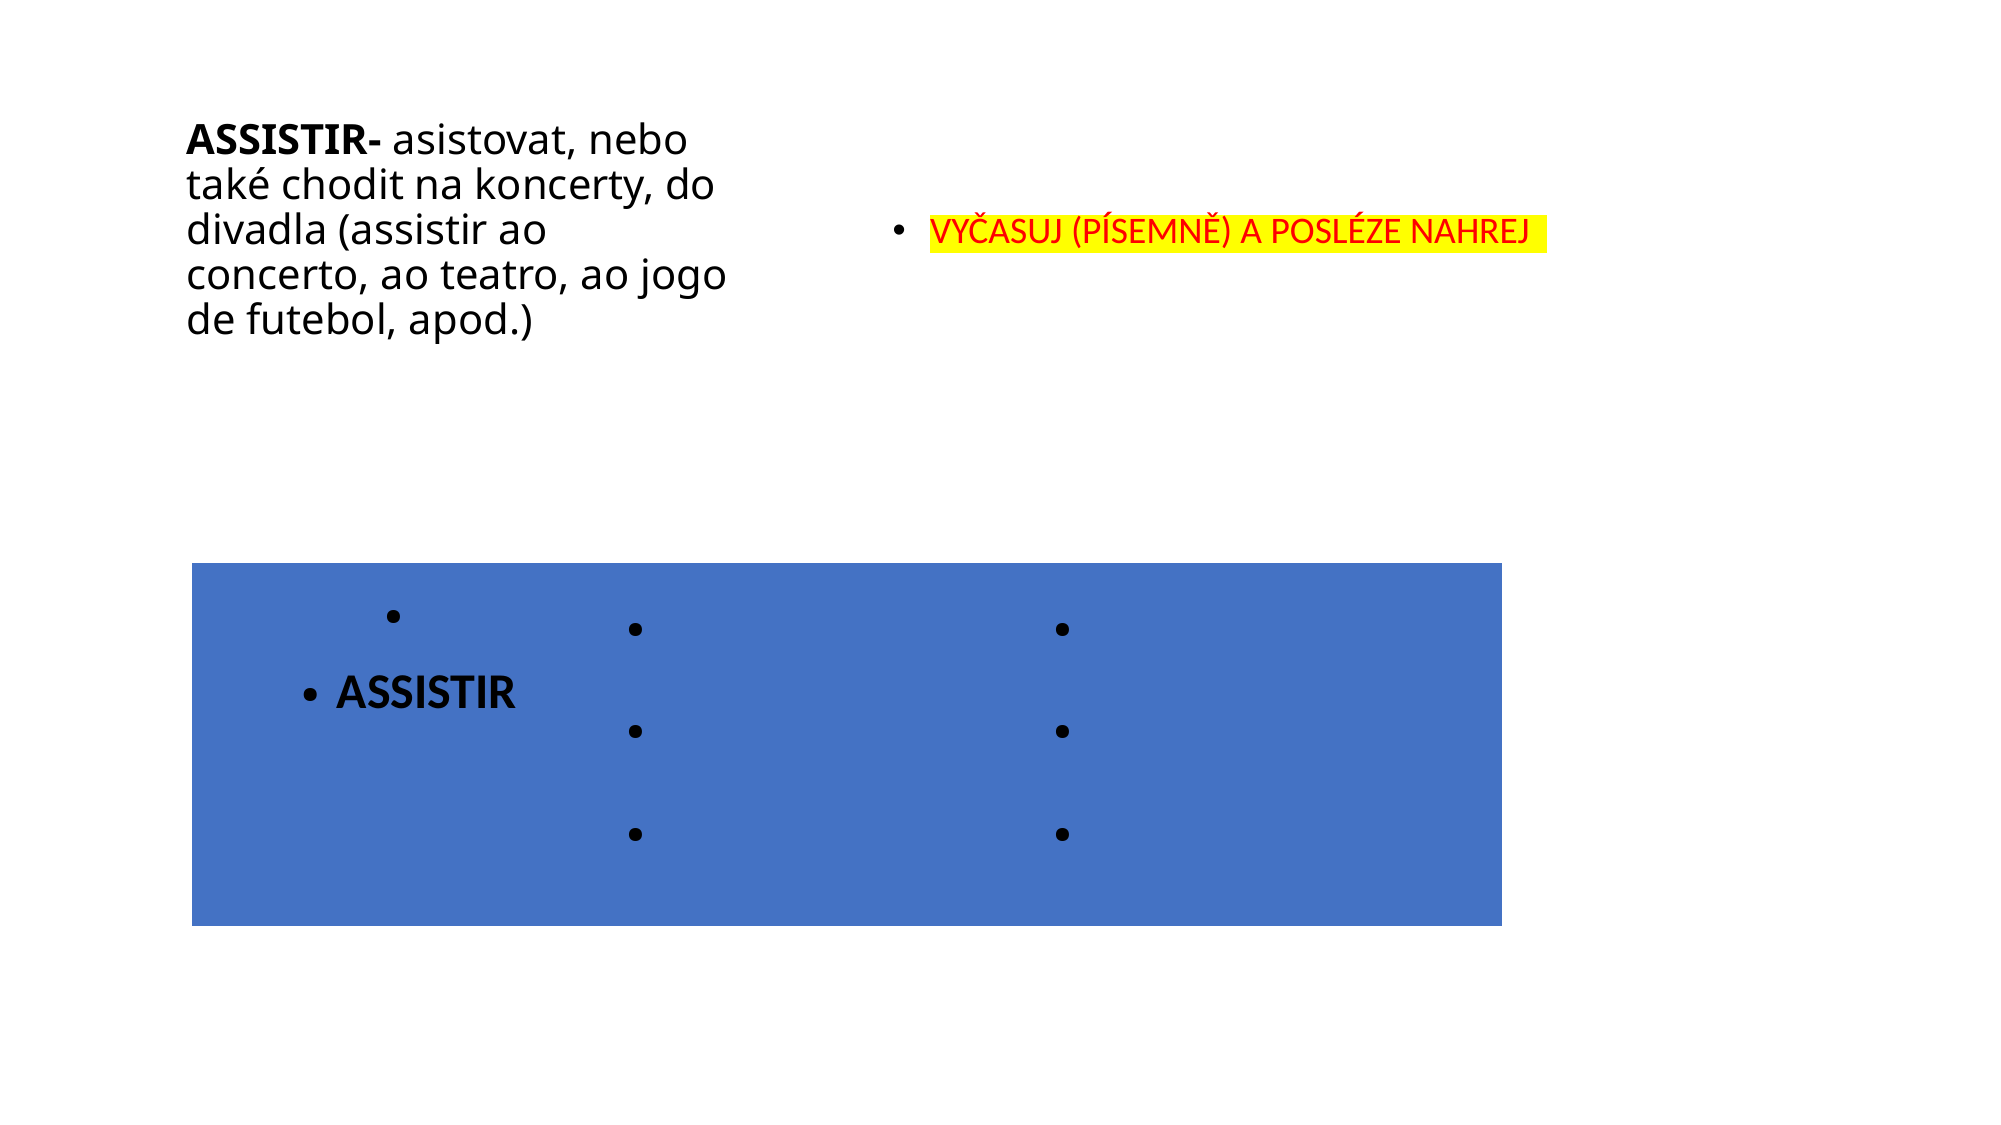

# ASSISTIR- asistovat, nebo také chodit na koncerty, do divadla (assistir ao concerto, ao teatro, ao jogo de futebol, apod.)
VYČASUJ (PÍSEMNĚ) A POSLÉZE NAHREJ
| ASSISTIR | | |
| --- | --- | --- |
| | | |
| | | |